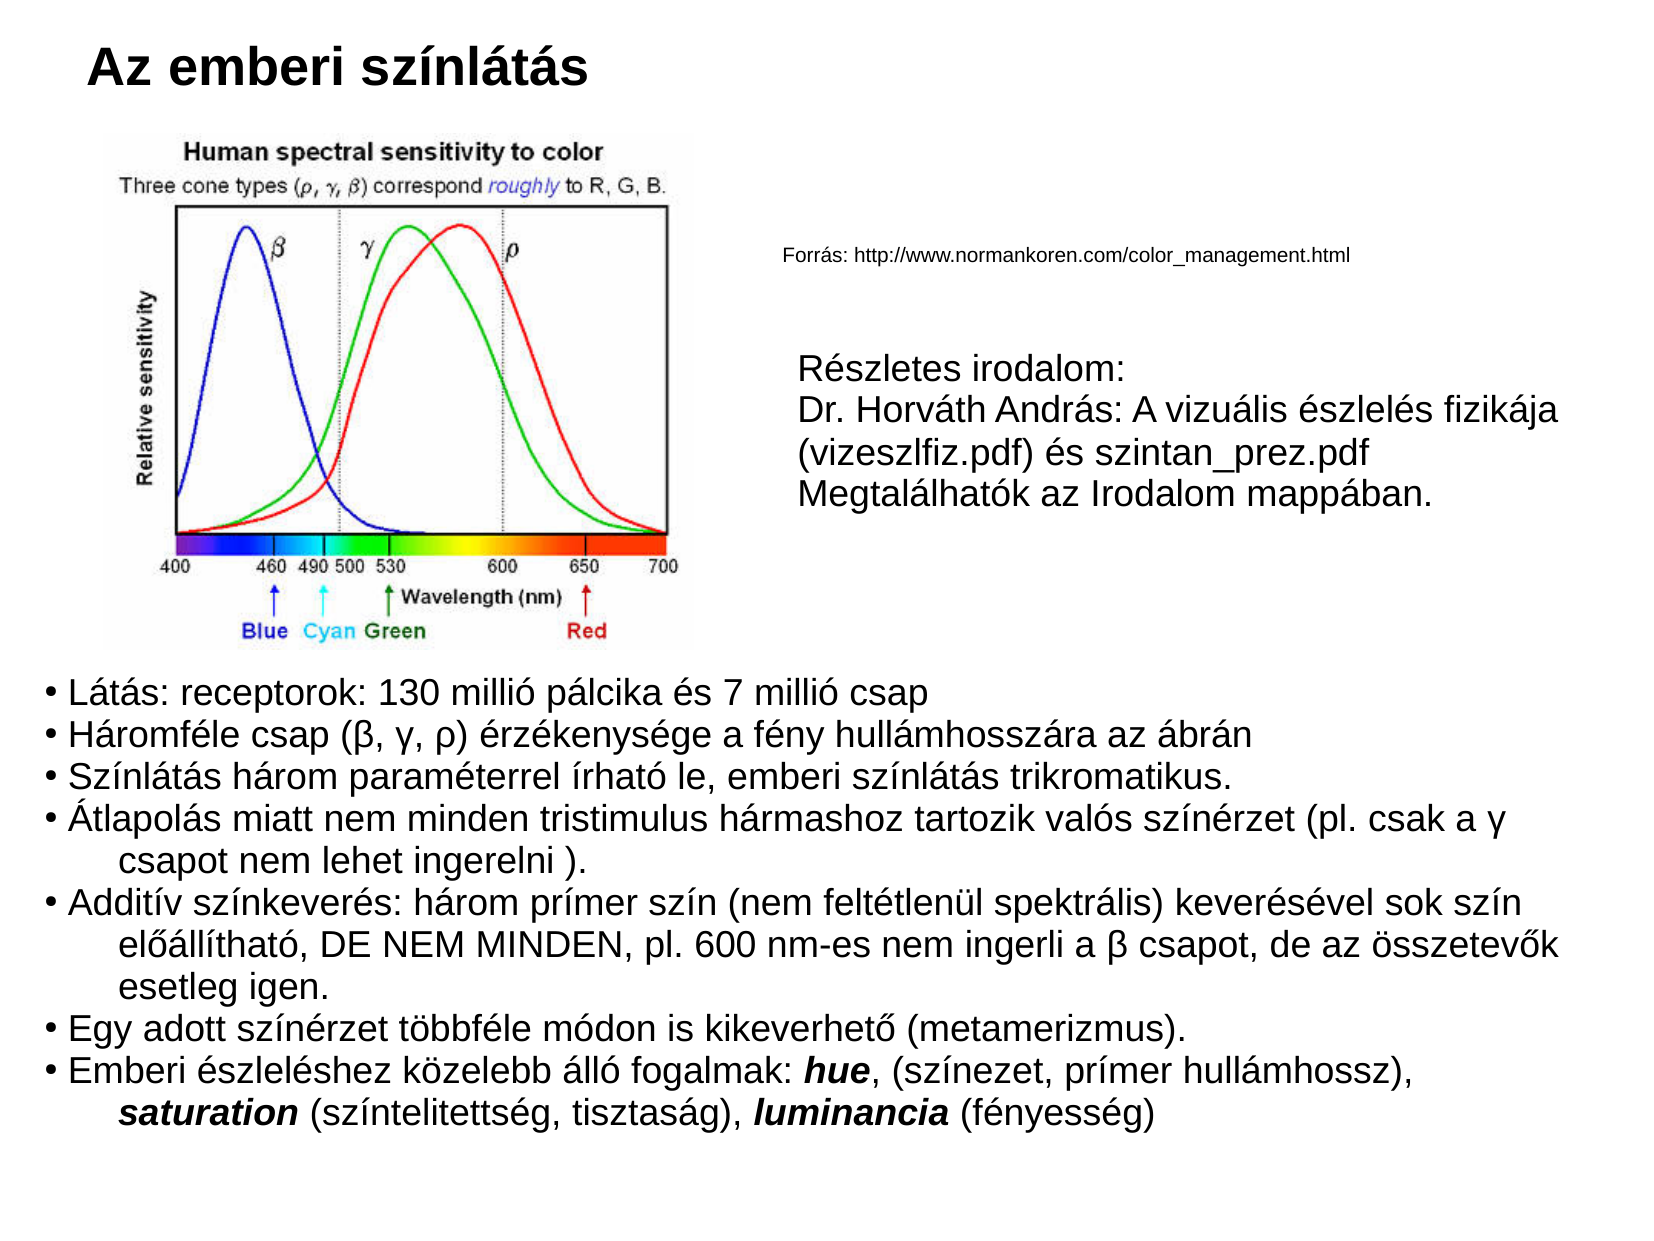

Az emberi színlátás
Forrás: http://www.normankoren.com/color_management.html
Részletes irodalom:
Dr. Horváth András: A vizuális észlelés fizikája
(vizeszlfiz.pdf) és szintan_prez.pdf
Megtalálhatók az Irodalom mappában.
 Látás: receptorok: 130 millió pálcika és 7 millió csap
 Háromféle csap (β, γ, ρ) érzékenysége a fény hullámhosszára az ábrán
 Színlátás három paraméterrel írható le, emberi színlátás trikromatikus.
 Átlapolás miatt nem minden tristimulus hármashoz tartozik valós színérzet (pl. csak a γ
	csapot nem lehet ingerelni ).
 Additív színkeverés: három prímer szín (nem feltétlenül spektrális) keverésével sok szín
	előállítható, DE NEM MINDEN, pl. 600 nm-es nem ingerli a β csapot, de az összetevők
	esetleg igen.
 Egy adott színérzet többféle módon is kikeverhető (metamerizmus).
 Emberi észleléshez közelebb álló fogalmak: hue, (színezet, prímer hullámhossz),
	saturation (színtelitettség, tisztaság), luminancia (fényesség)